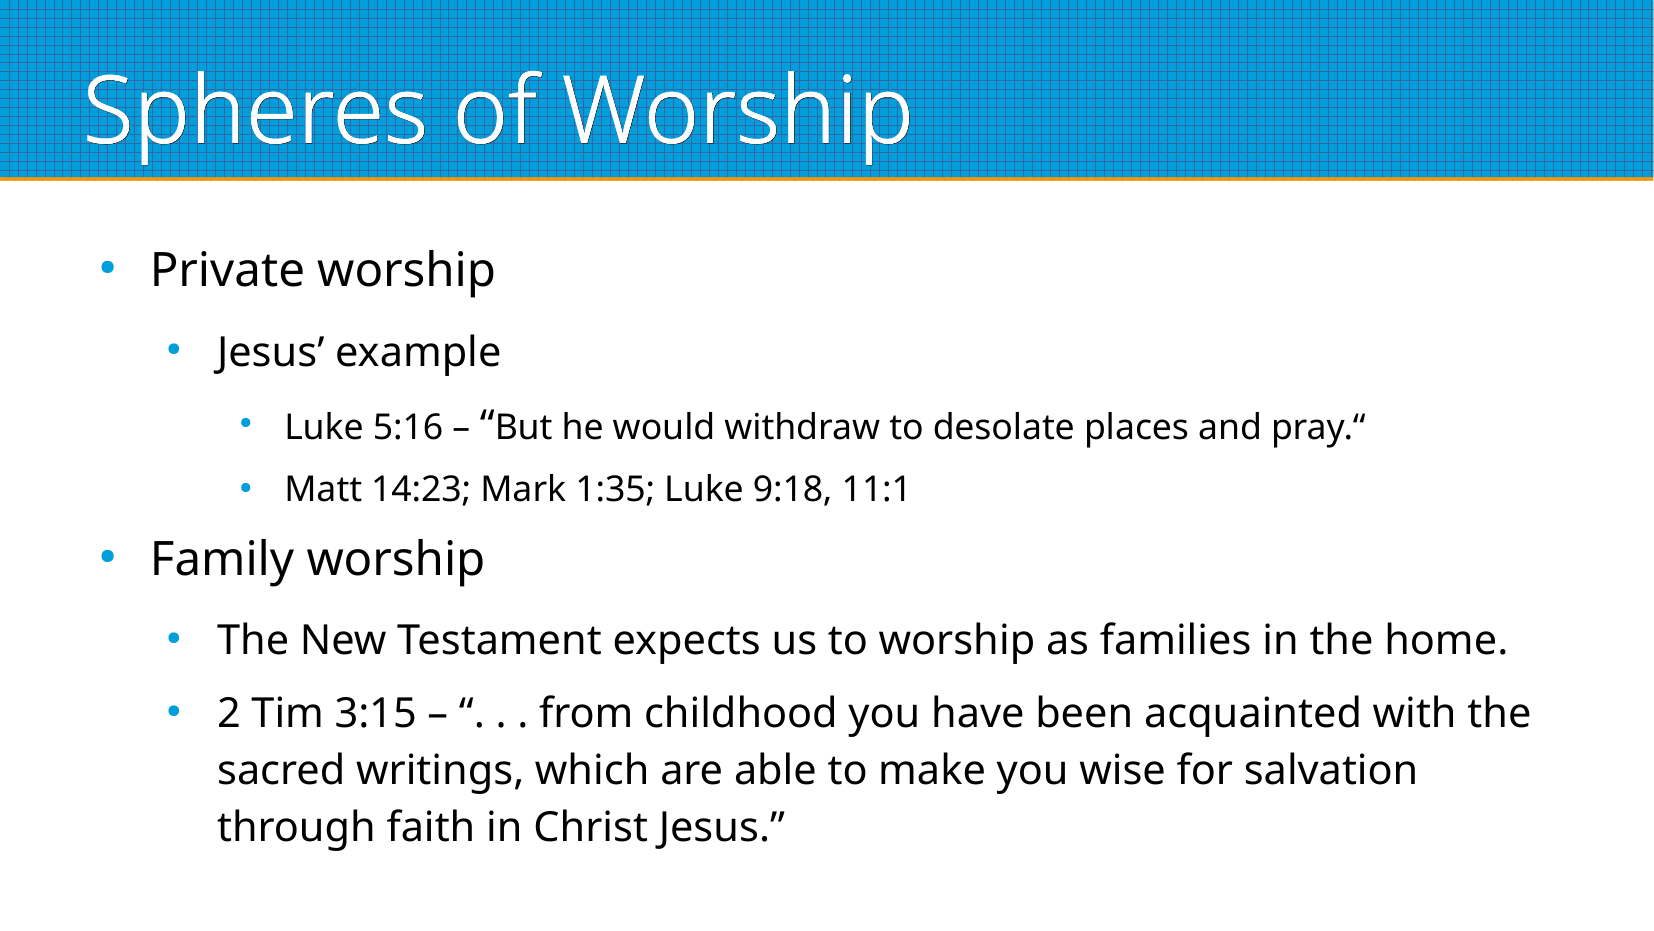

# Spheres of Worship
Private worship
Jesus’ example
Luke 5:16 – “But he would withdraw to desolate places and pray.“
Matt 14:23; Mark 1:35; Luke 9:18, 11:1
Family worship
The New Testament expects us to worship as families in the home.
2 Tim 3:15 – “. . . from childhood you have been acquainted with the sacred writings, which are able to make you wise for salvation through faith in Christ Jesus.”